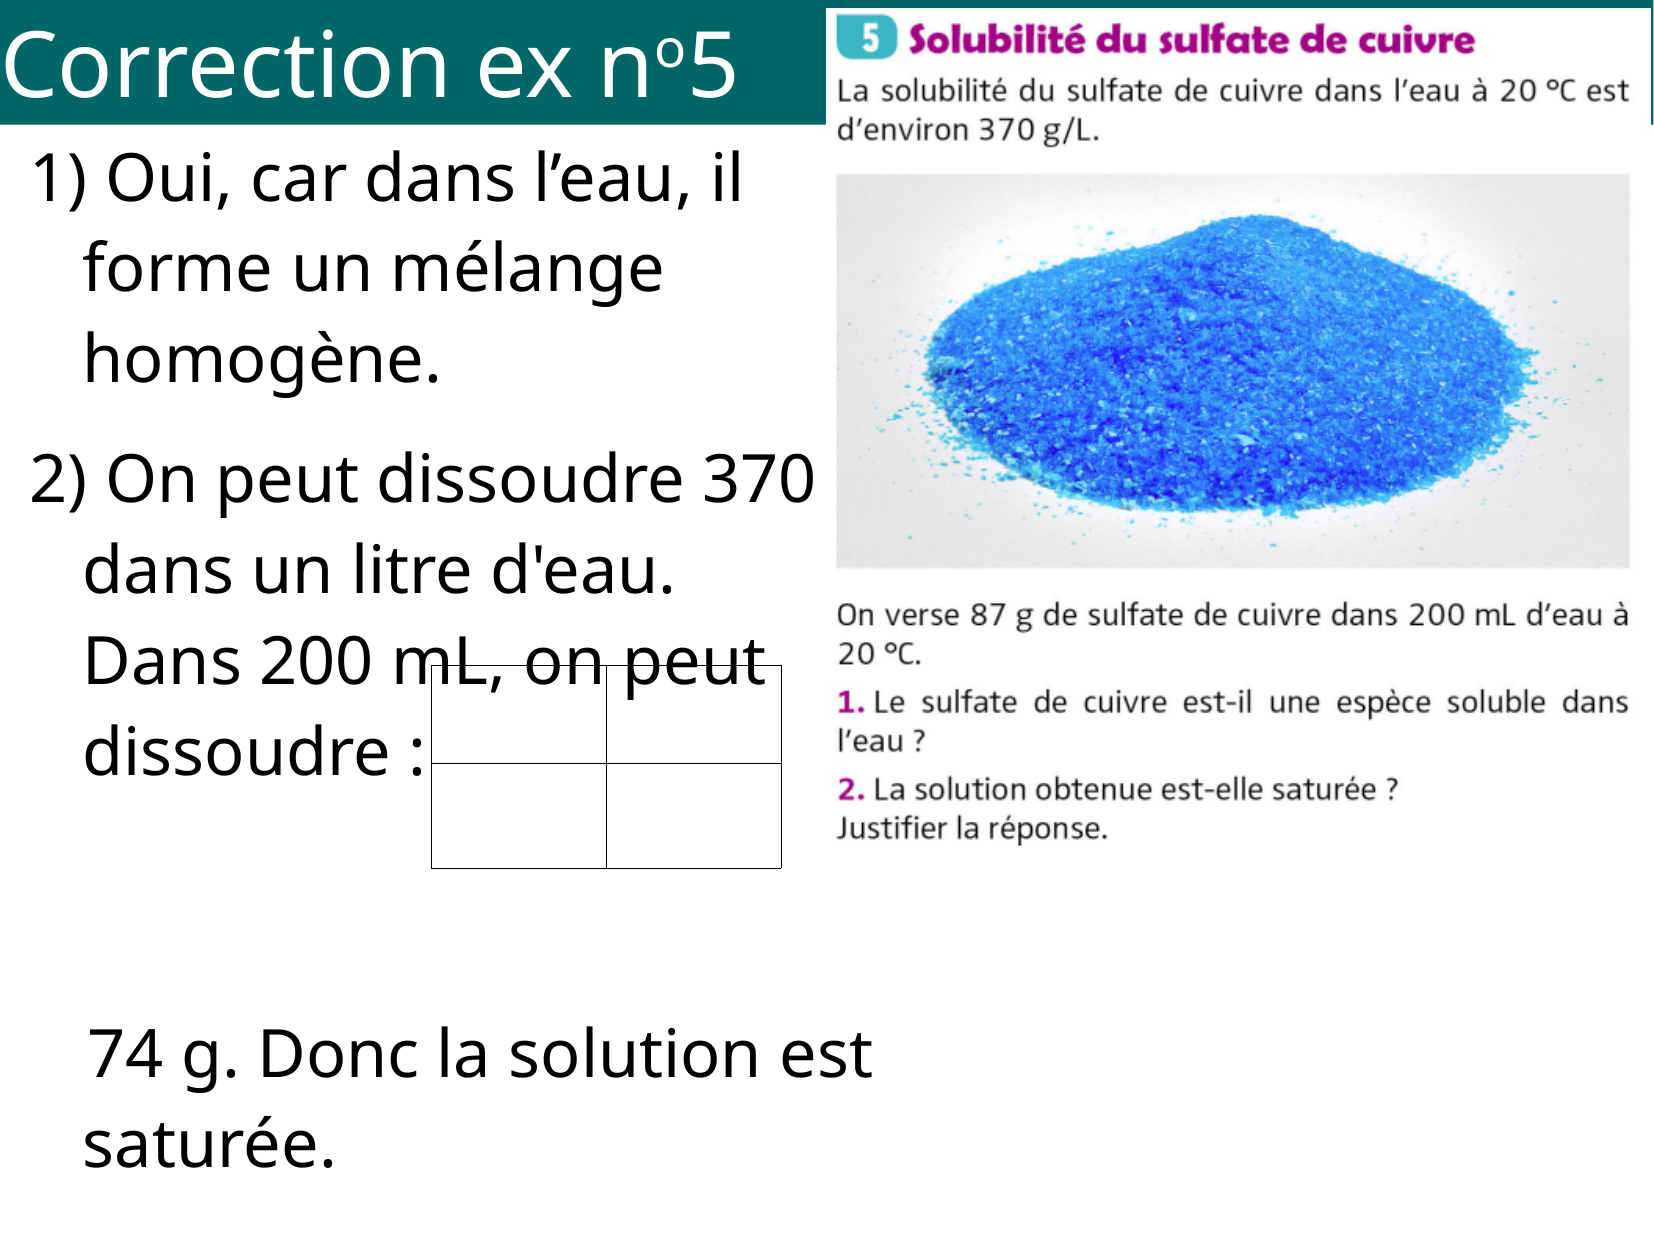

# Correction ex no5
 Oui, car dans l’eau, il
forme un mélange
homogène.
 On peut dissoudre 370 g
dans un litre d'eau.
Dans 200 mL, on peut
dissoudre :
74 g. Donc la solution est
saturée.
| | |
| --- | --- |
| | |